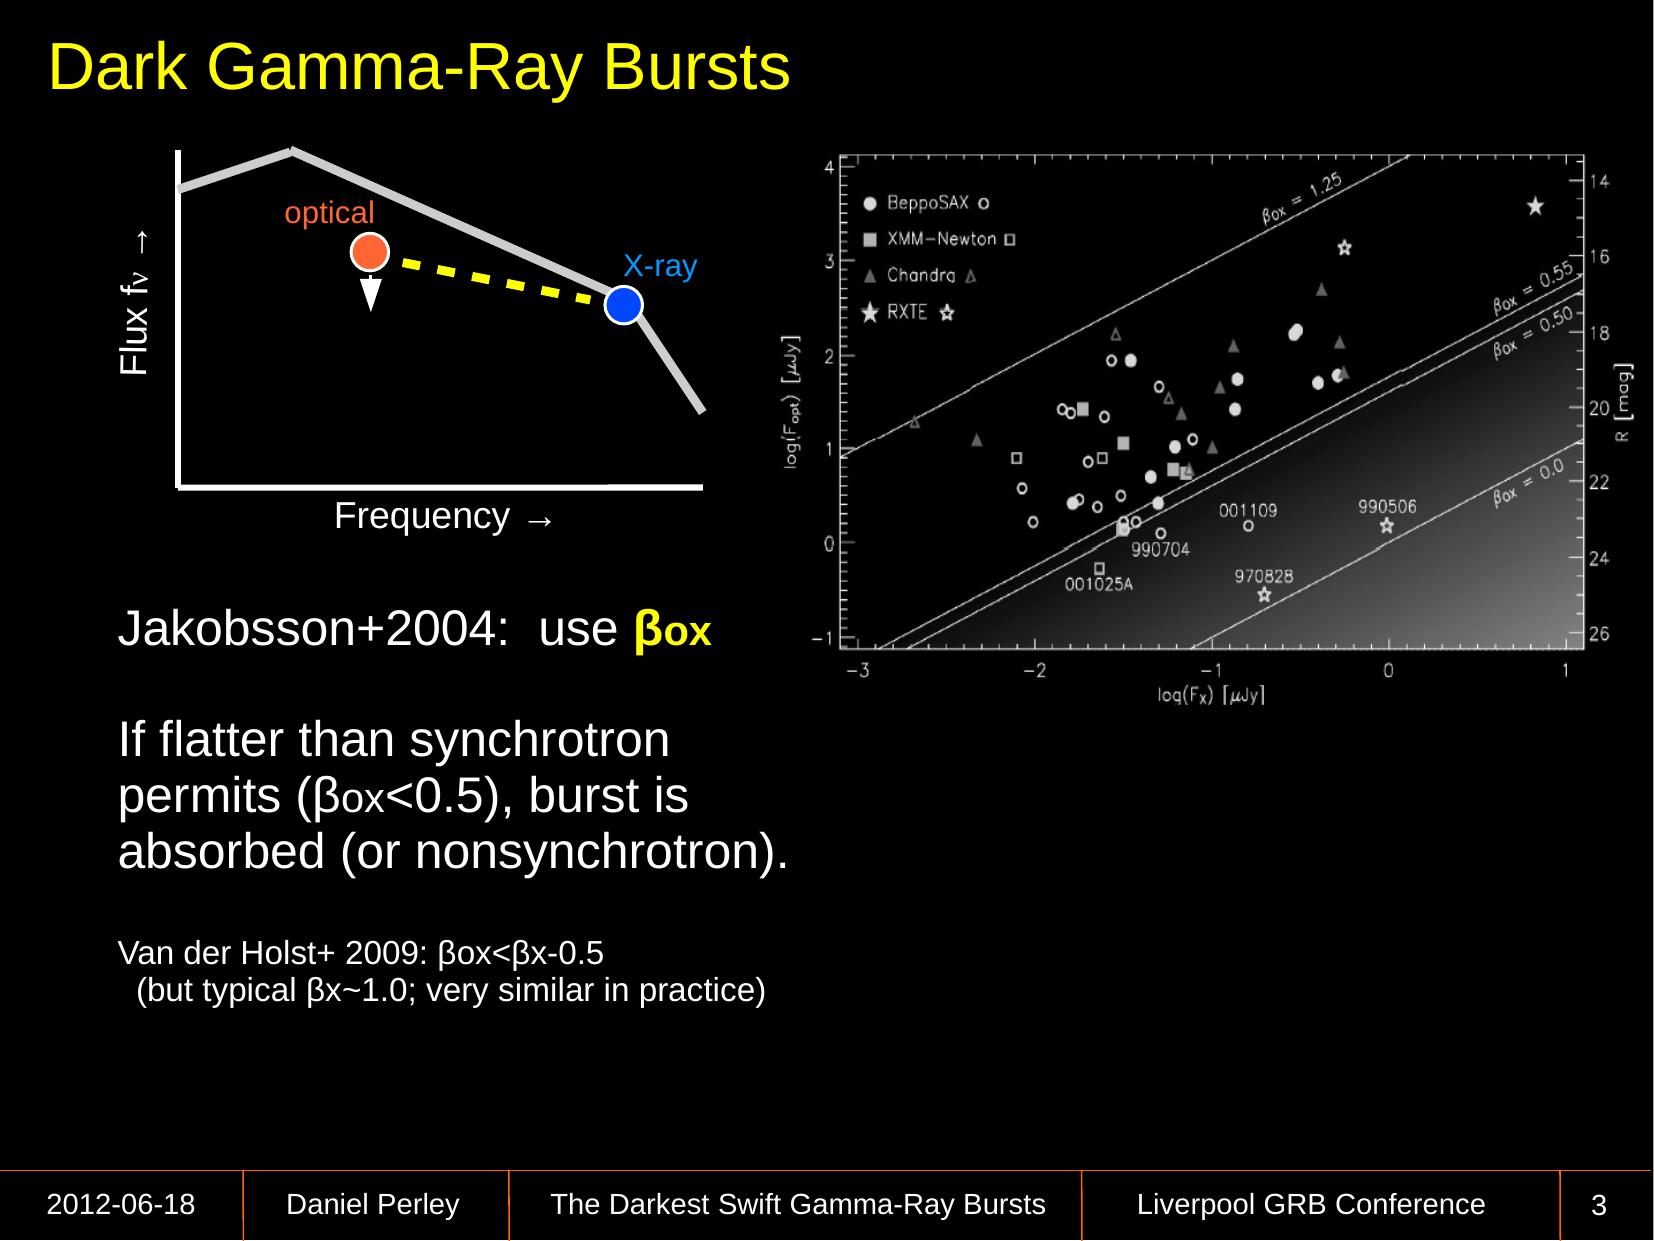

# Dark Gamma-Ray Bursts
optical
X-ray
Flux fν →
Frequency →
Jakobsson+2004: use βox
If flatter than synchrotron permits (βox<0.5), burst is absorbed (or nonsynchrotron).
Van der Holst+ 2009: βox<βx-0.5
 (but typical βx~1.0; very similar in practice)
3